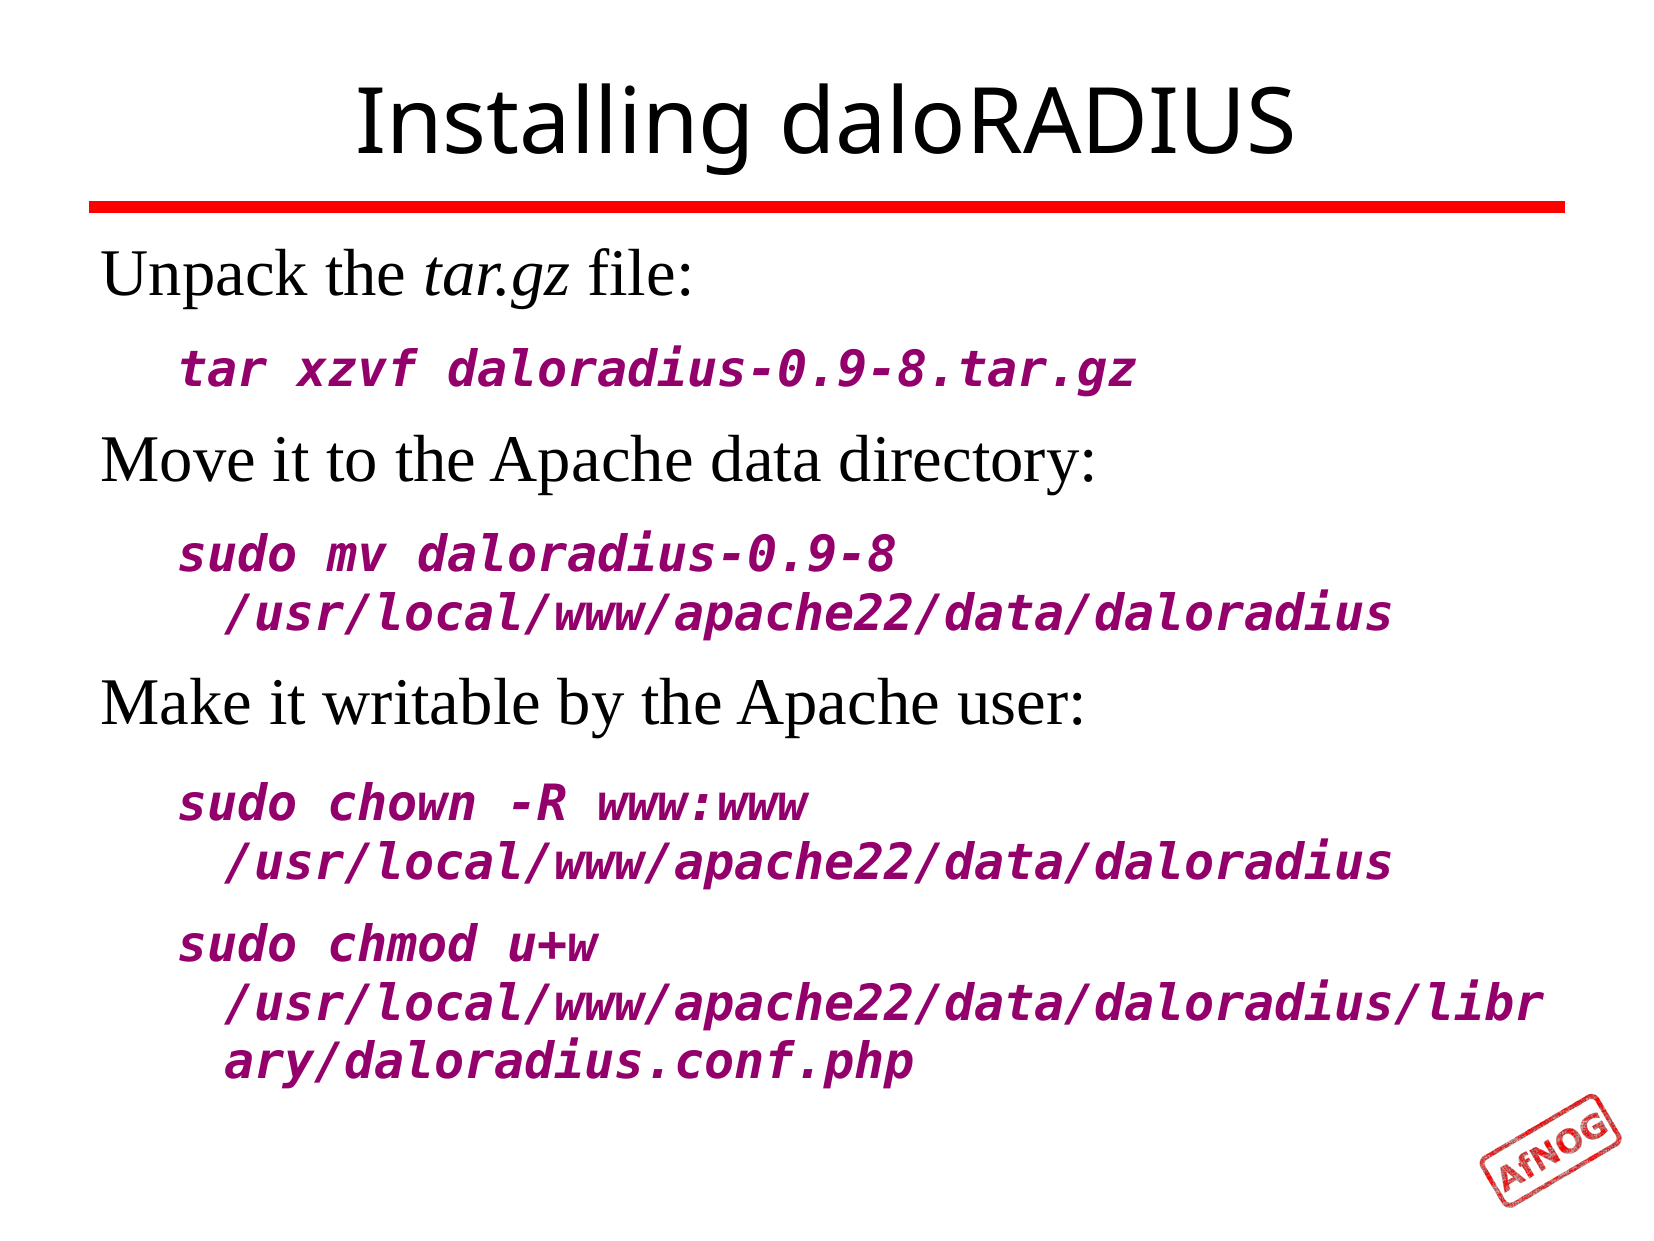

# Installing daloRADIUS
Unpack the tar.gz file:
tar xzvf daloradius-0.9-8.tar.gz
Move it to the Apache data directory:
sudo mv daloradius-0.9-8 /usr/local/www/apache22/data/daloradius
Make it writable by the Apache user:
sudo chown -R www:www /usr/local/www/apache22/data/daloradius
sudo chmod u+w /usr/local/www/apache22/data/daloradius/library/daloradius.conf.php